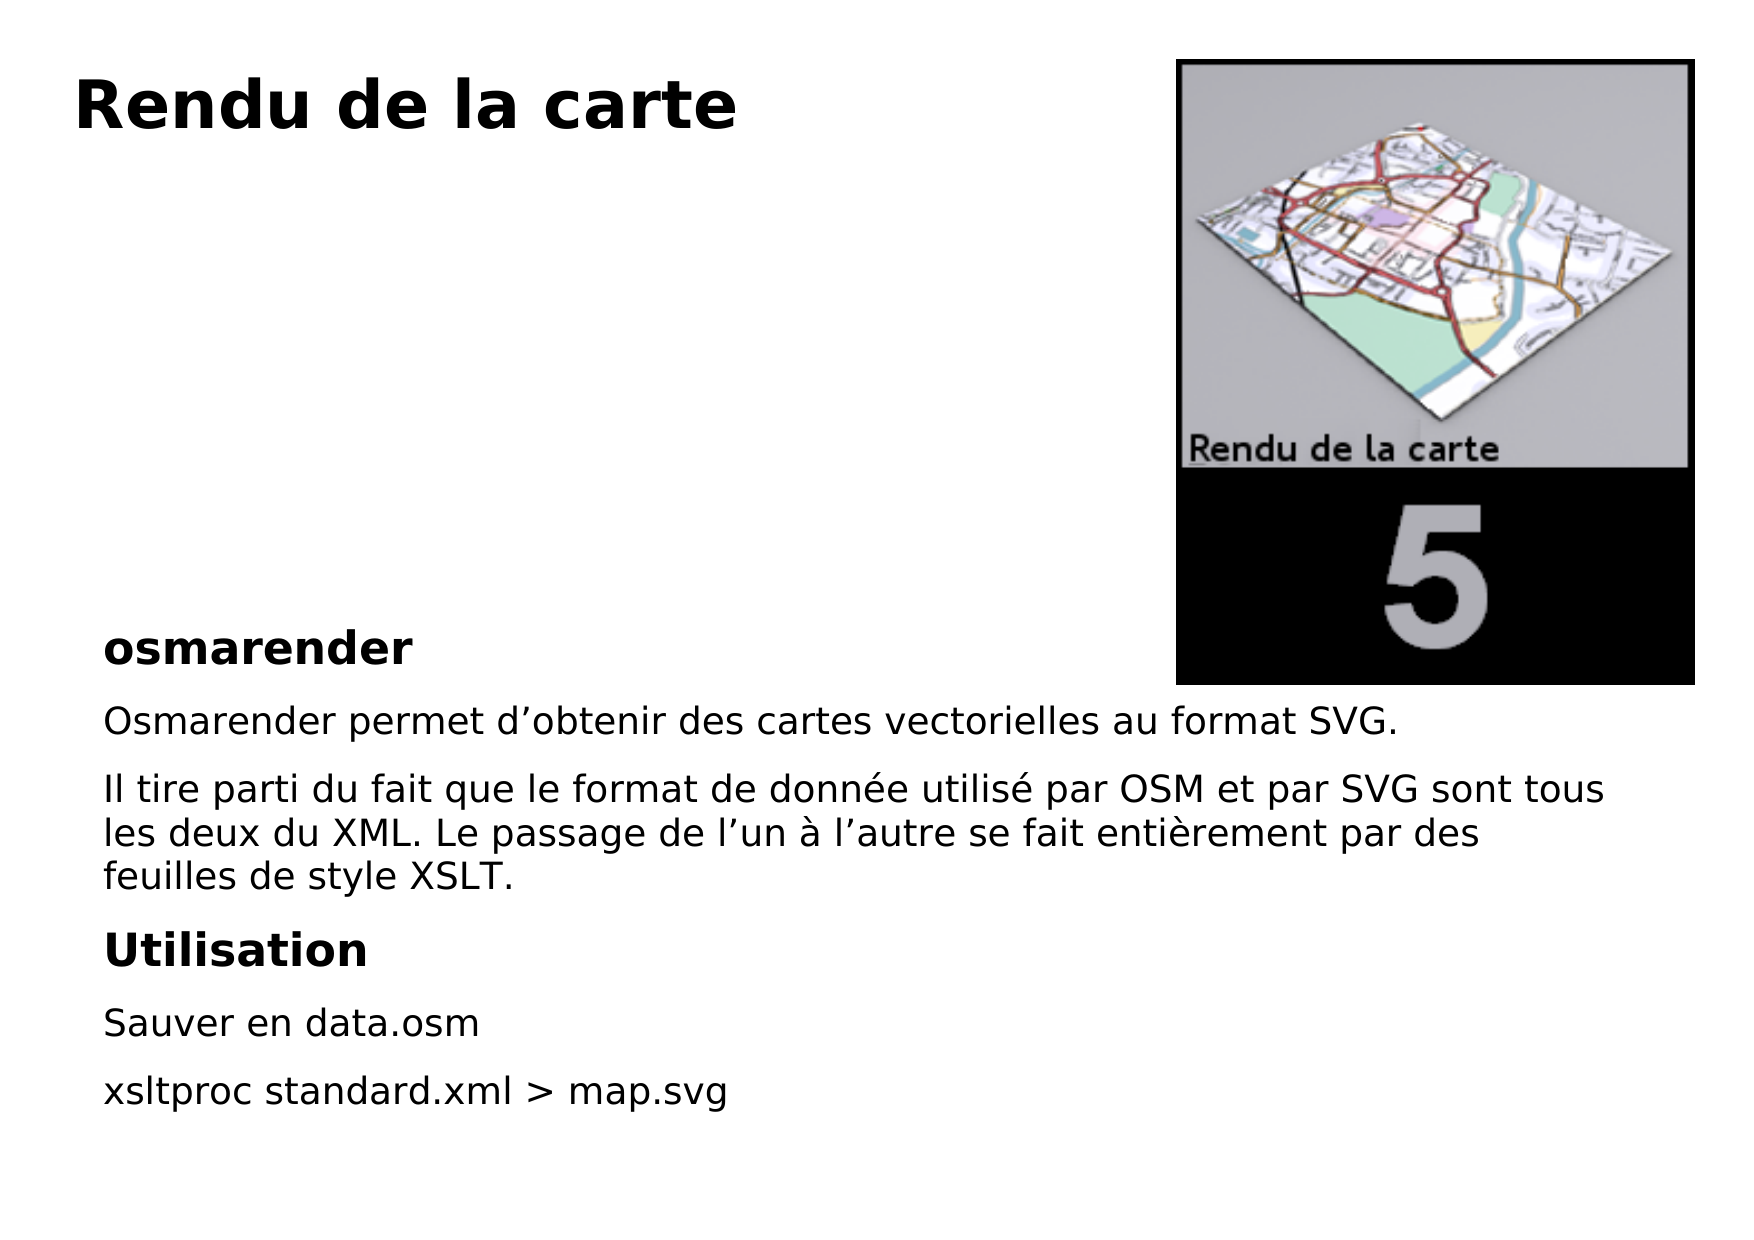

Rendu de la carte
osmarender
Osmarender permet d’obtenir des cartes vectorielles au format SVG.
Il tire parti du fait que le format de donnée utilisé par OSM et par SVG sont tous les deux du XML. Le passage de l’un à l’autre se fait entièrement par des feuilles de style XSLT.
Utilisation
Sauver en data.osm
xsltproc standard.xml > map.svg